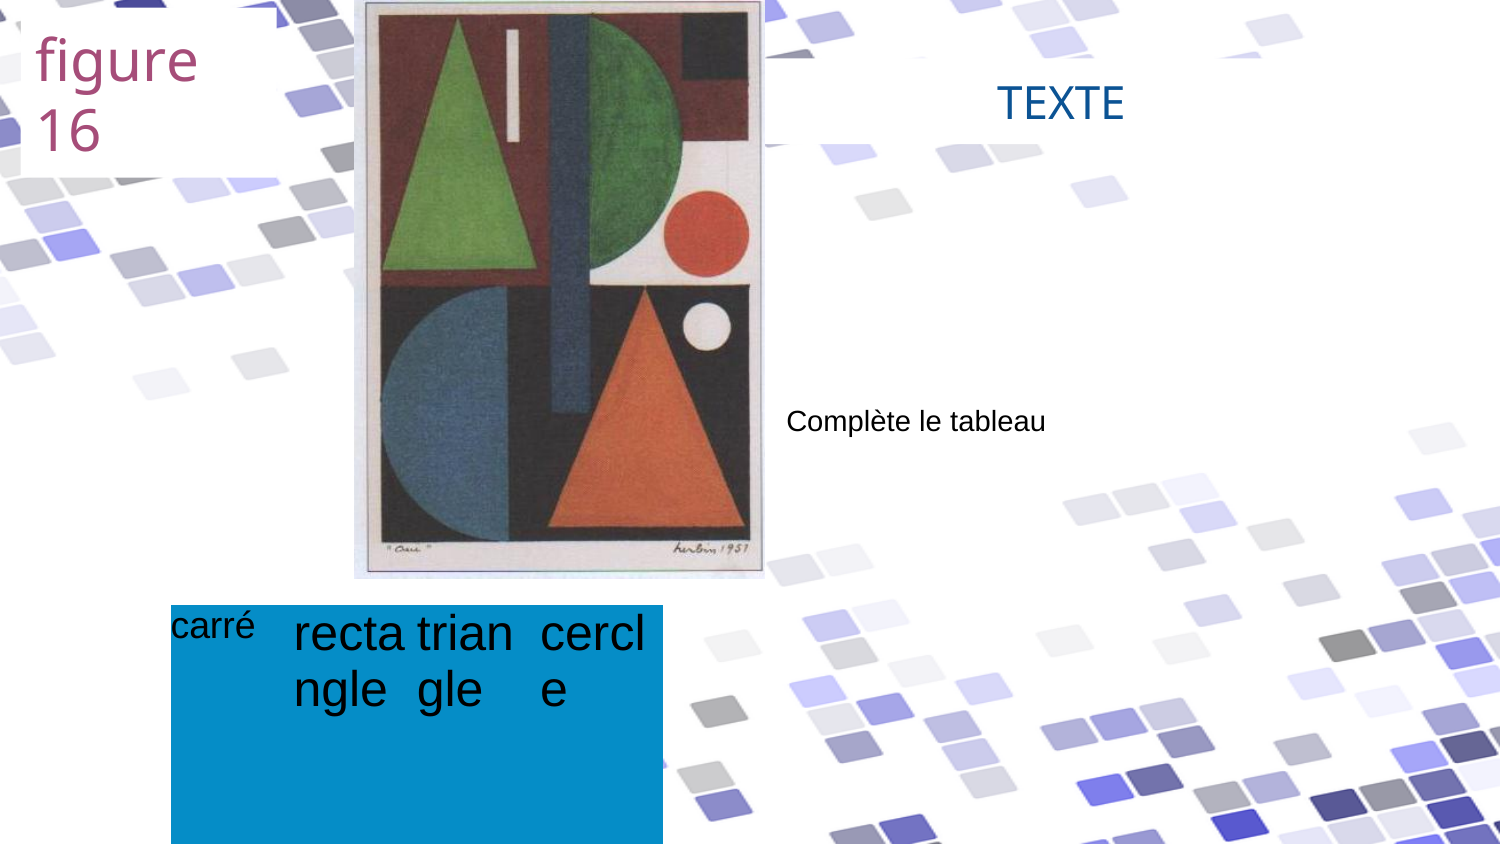

figure 16
TEXTE
Complète le tableau
| carré | rectangle | triangle | cercle |
| --- | --- | --- | --- |
| | | | |